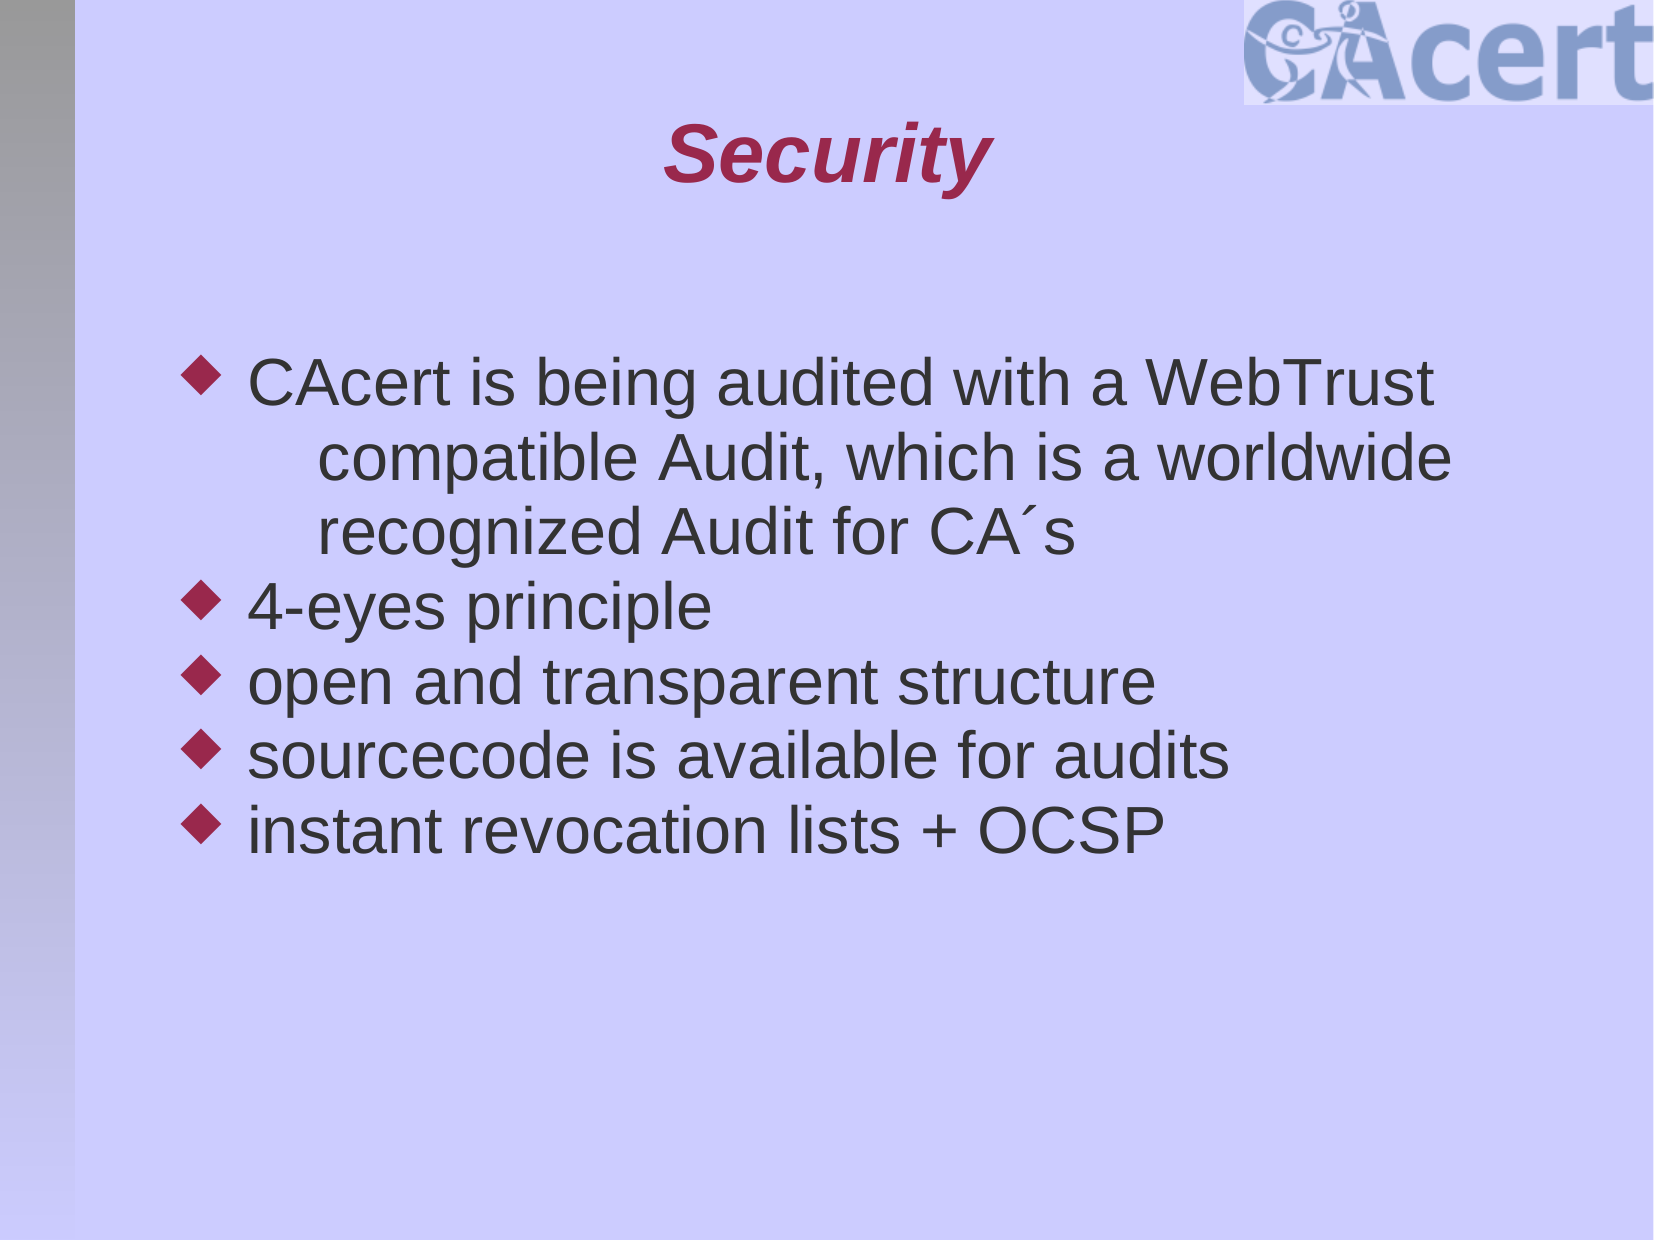

# Security
CAcert is being audited with a WebTrust compatible Audit, which is a worldwide recognized Audit for CA´s
4-eyes principle
open and transparent structure
sourcecode is available for audits
instant revocation lists + OCSP